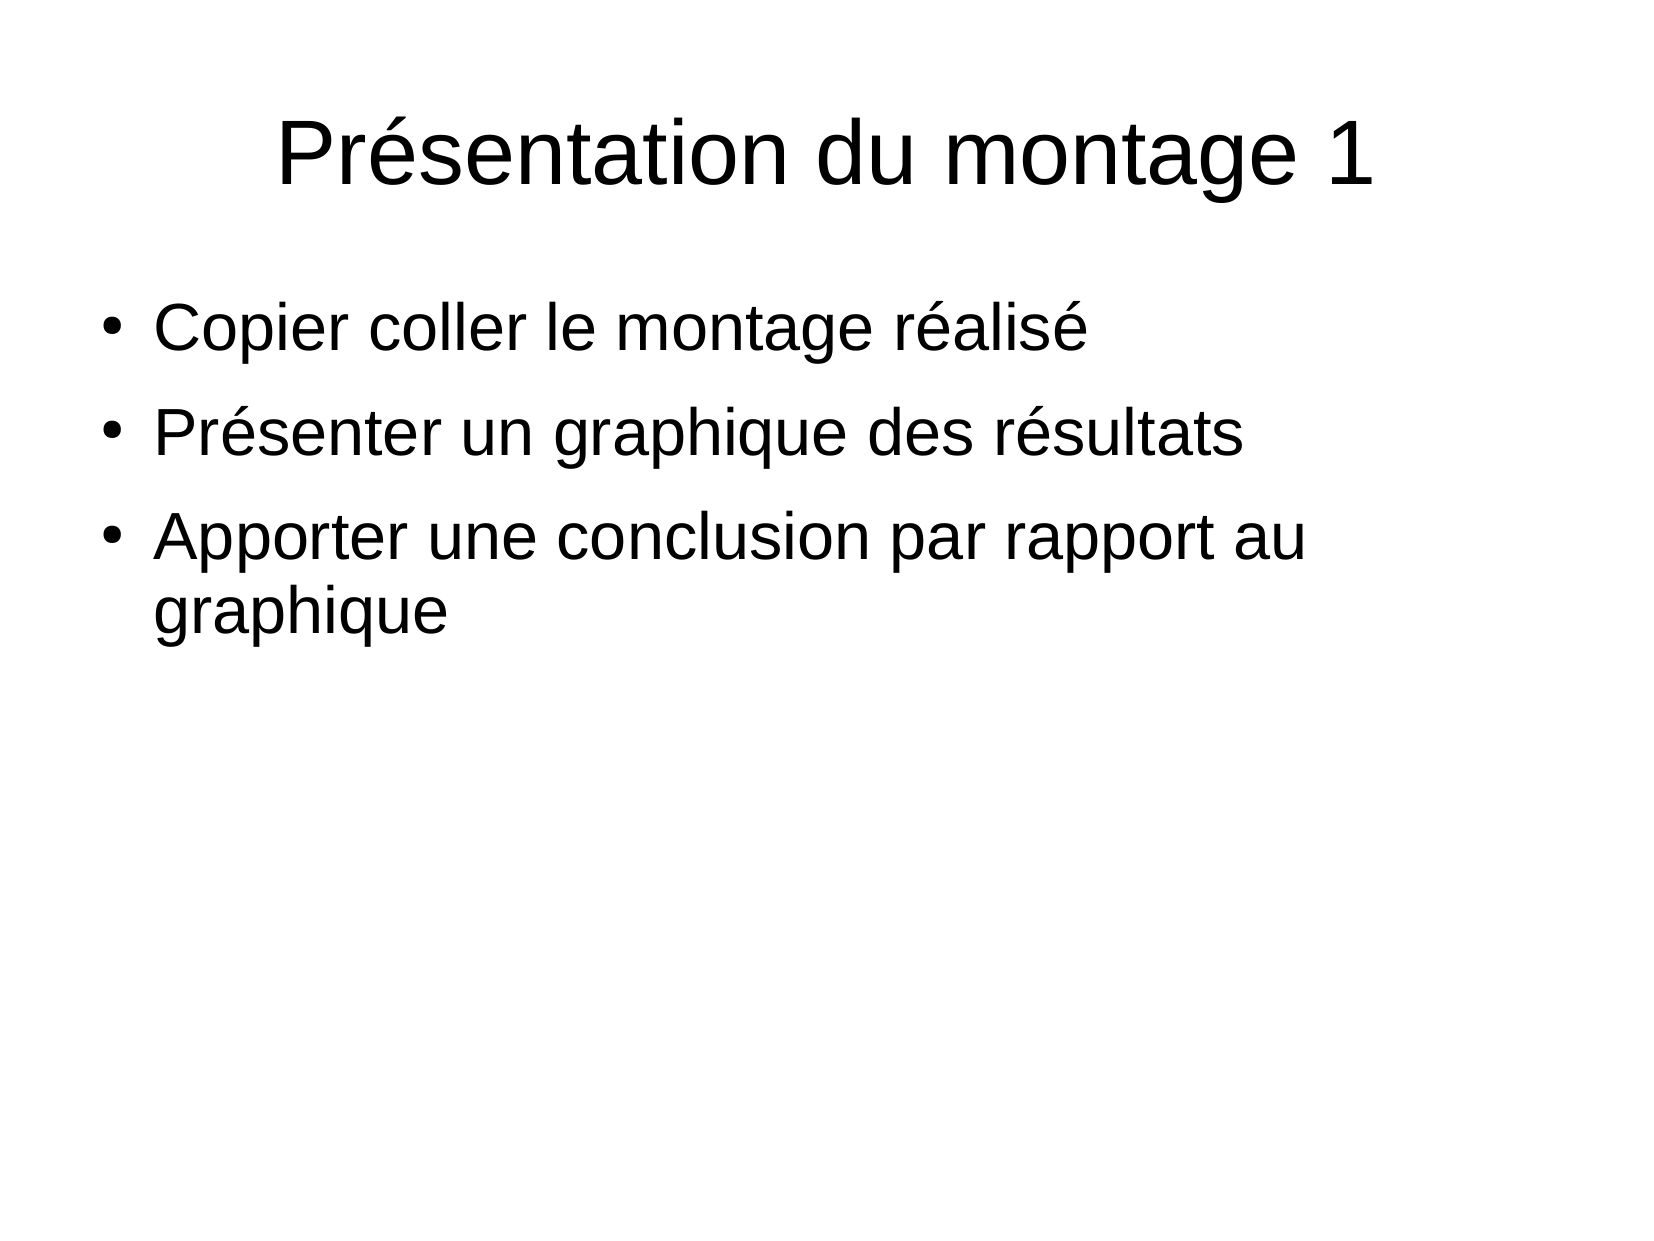

# Présentation du montage 1
Copier coller le montage réalisé
Présenter un graphique des résultats
Apporter une conclusion par rapport au graphique